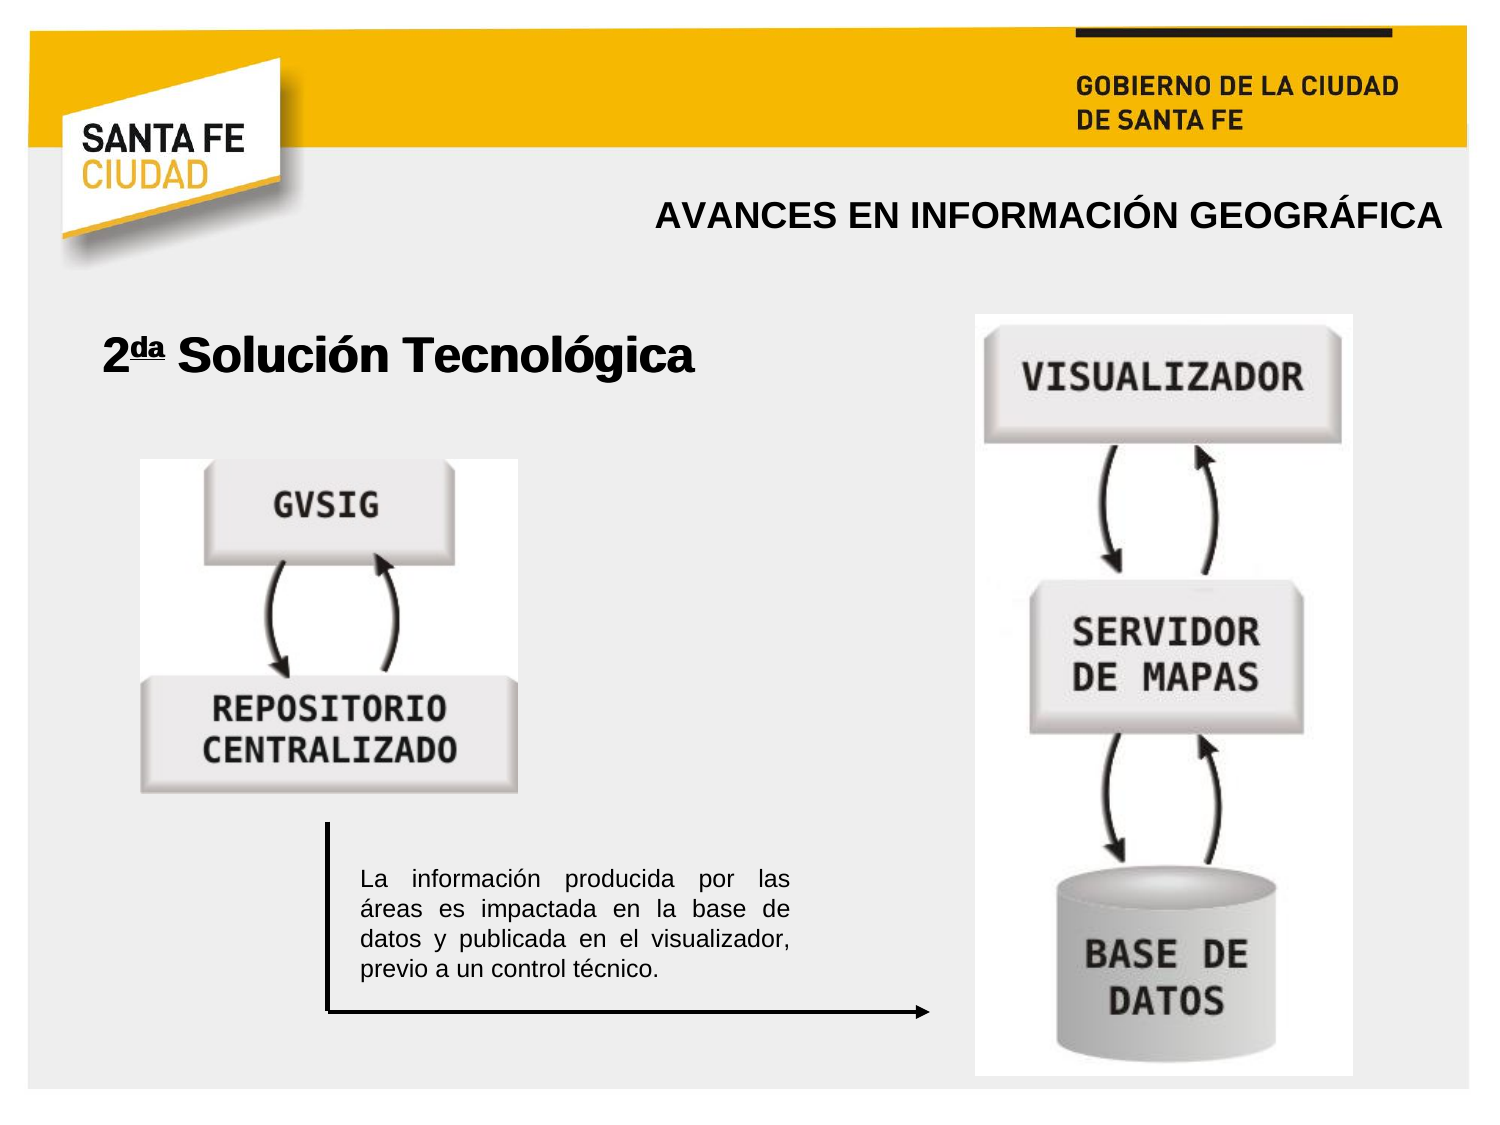

AVANCES EN INFORMACIÓN GEOGRÁFICA
2da Solución Tecnológica
2da Solución Tecnológica
La información producida por las áreas es impactada en la base de datos y publicada en el visualizador, previo a un control técnico.